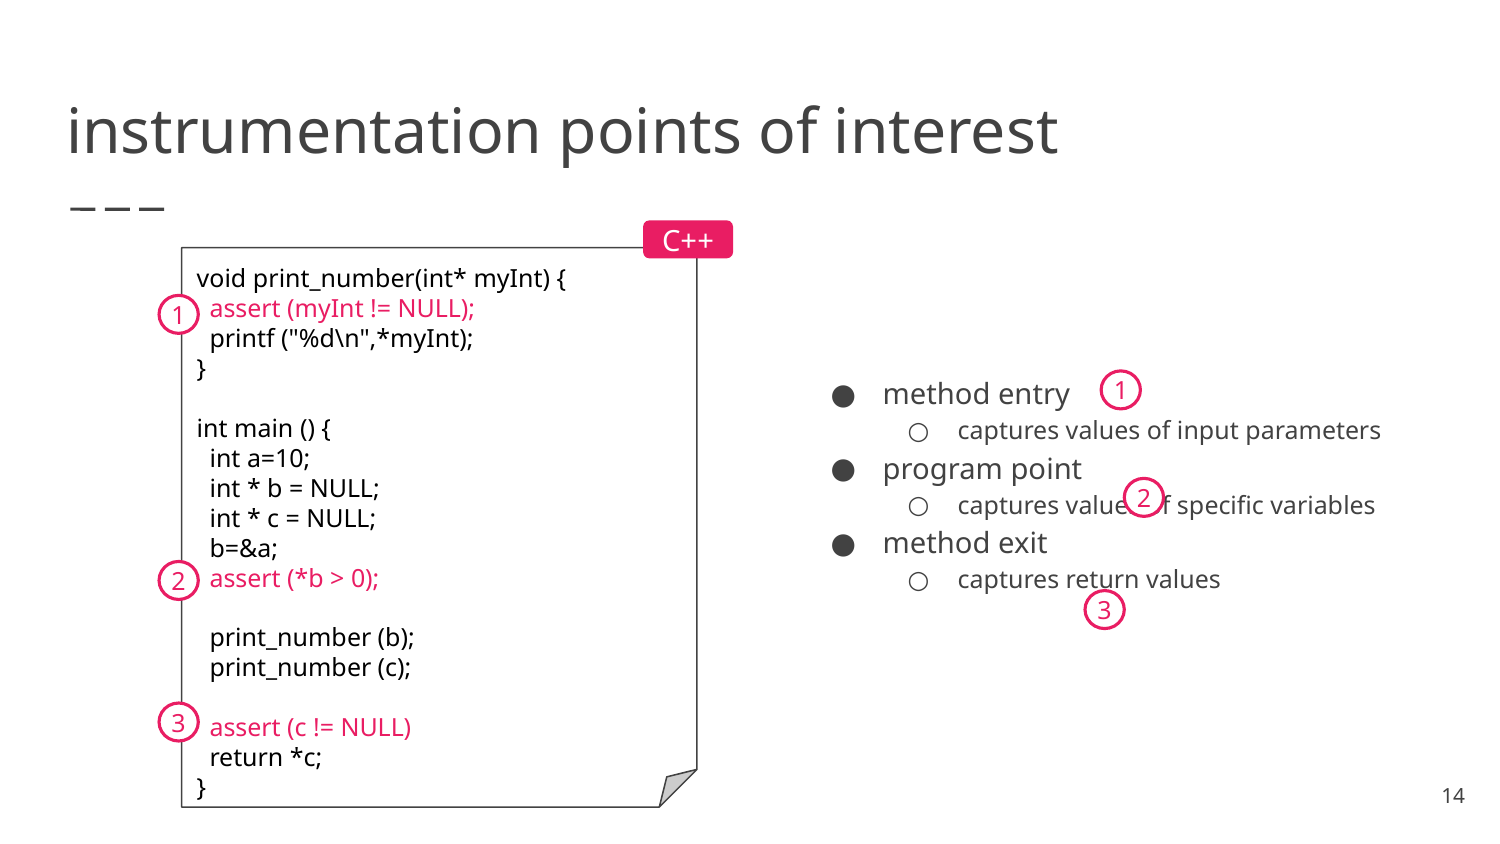

# instrumentation points of interest
C++
void print_number(int* myInt) {
 assert (myInt != NULL);
 printf ("%d\n",*myInt);
}
int main () {
 int a=10;
 int * b = NULL;
 int * c = NULL;
 b=&a;
 assert (*b > 0);
 print_number (b);
 print_number (c);
 assert (c != NULL)
 return *c;
}
1
2
3
method entry
captures values of input parameters
program point
captures values of specific variables
method exit
captures return values
1
2
3